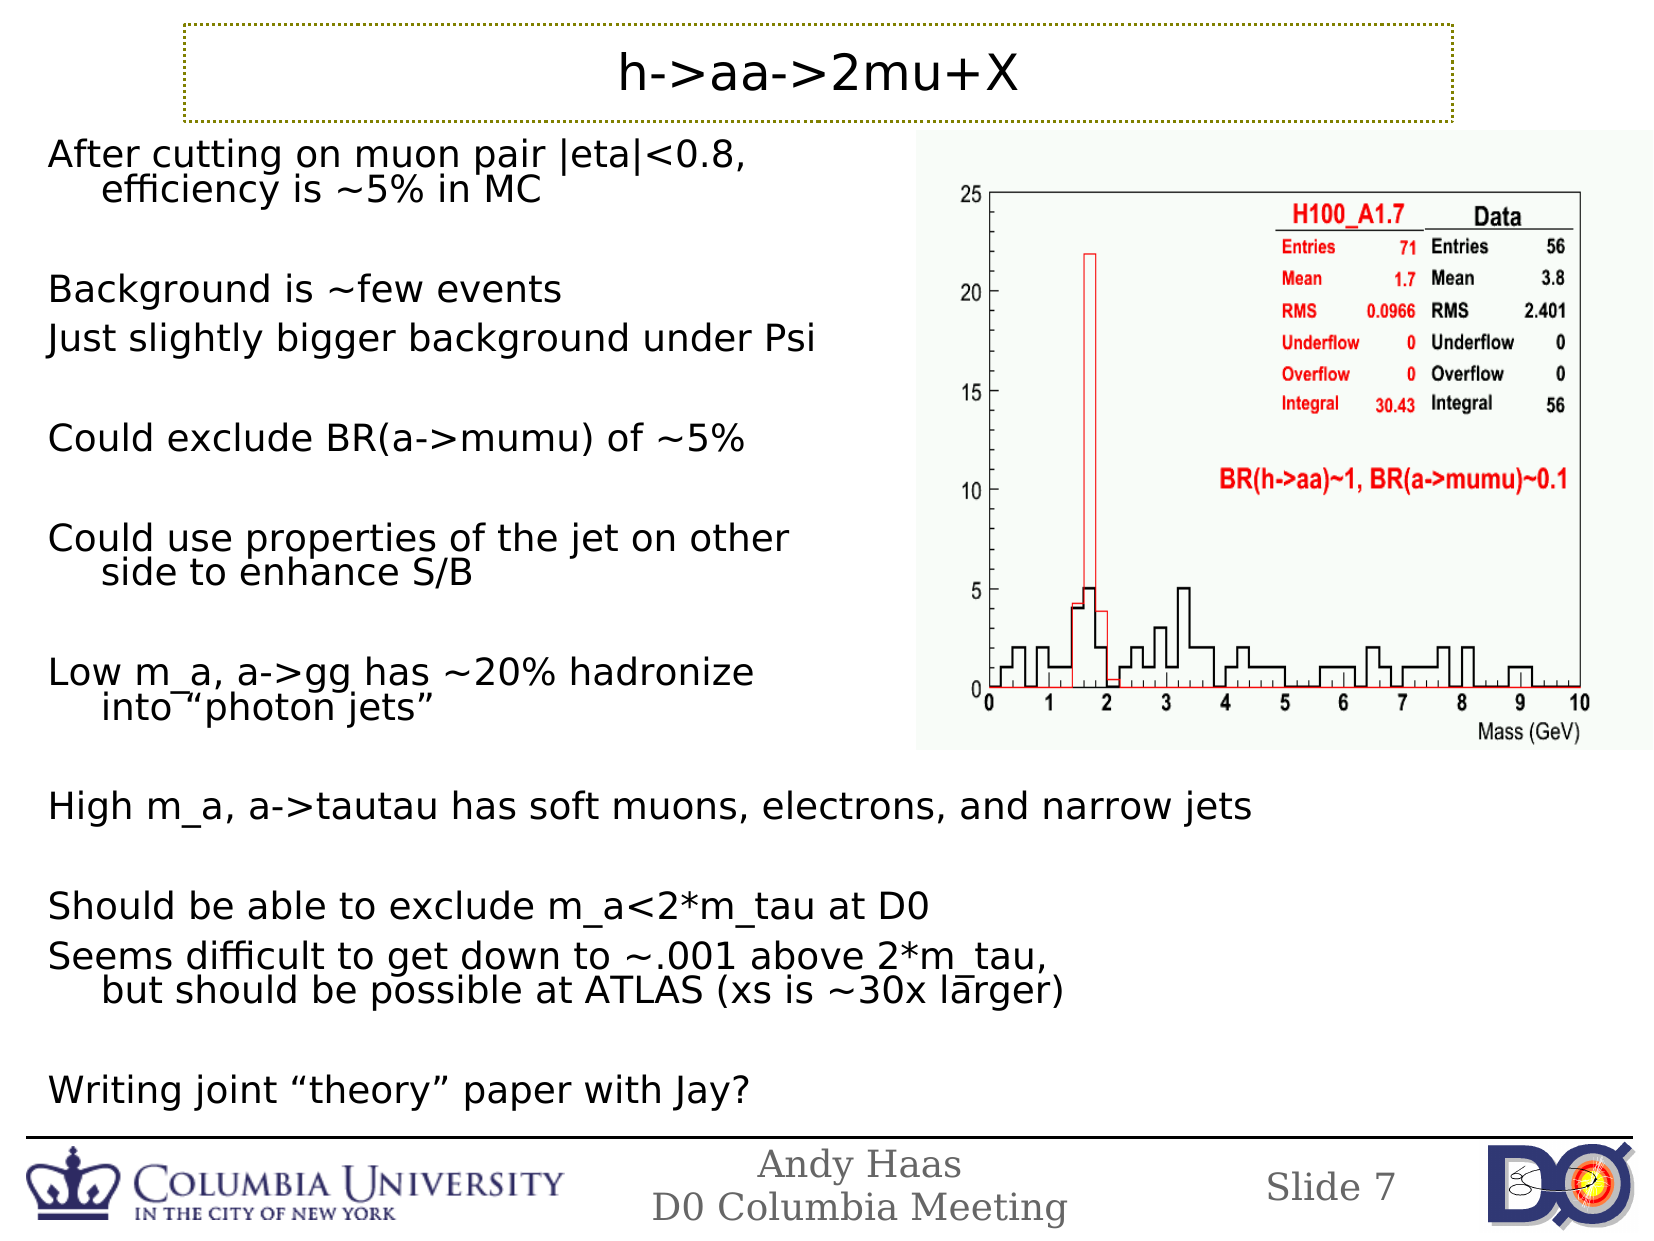

# h->aa->2mu+X
After cutting on muon pair |eta|<0.8,
efficiency is ~5% in MC
Background is ~few events
Just slightly bigger background under Psi
Could exclude BR(a->mumu) of ~5%
Could use properties of the jet on other
side to enhance S/B
Low m_a, a->gg has ~20% hadronize
into “photon jets”
High m_a, a->tautau has soft muons, electrons, and narrow jets
Should be able to exclude m_a<2*m_tau at D0
Seems difficult to get down to ~.001 above 2*m_tau,
but should be possible at ATLAS (xs is ~30x larger)
Writing joint “theory” paper with Jay?